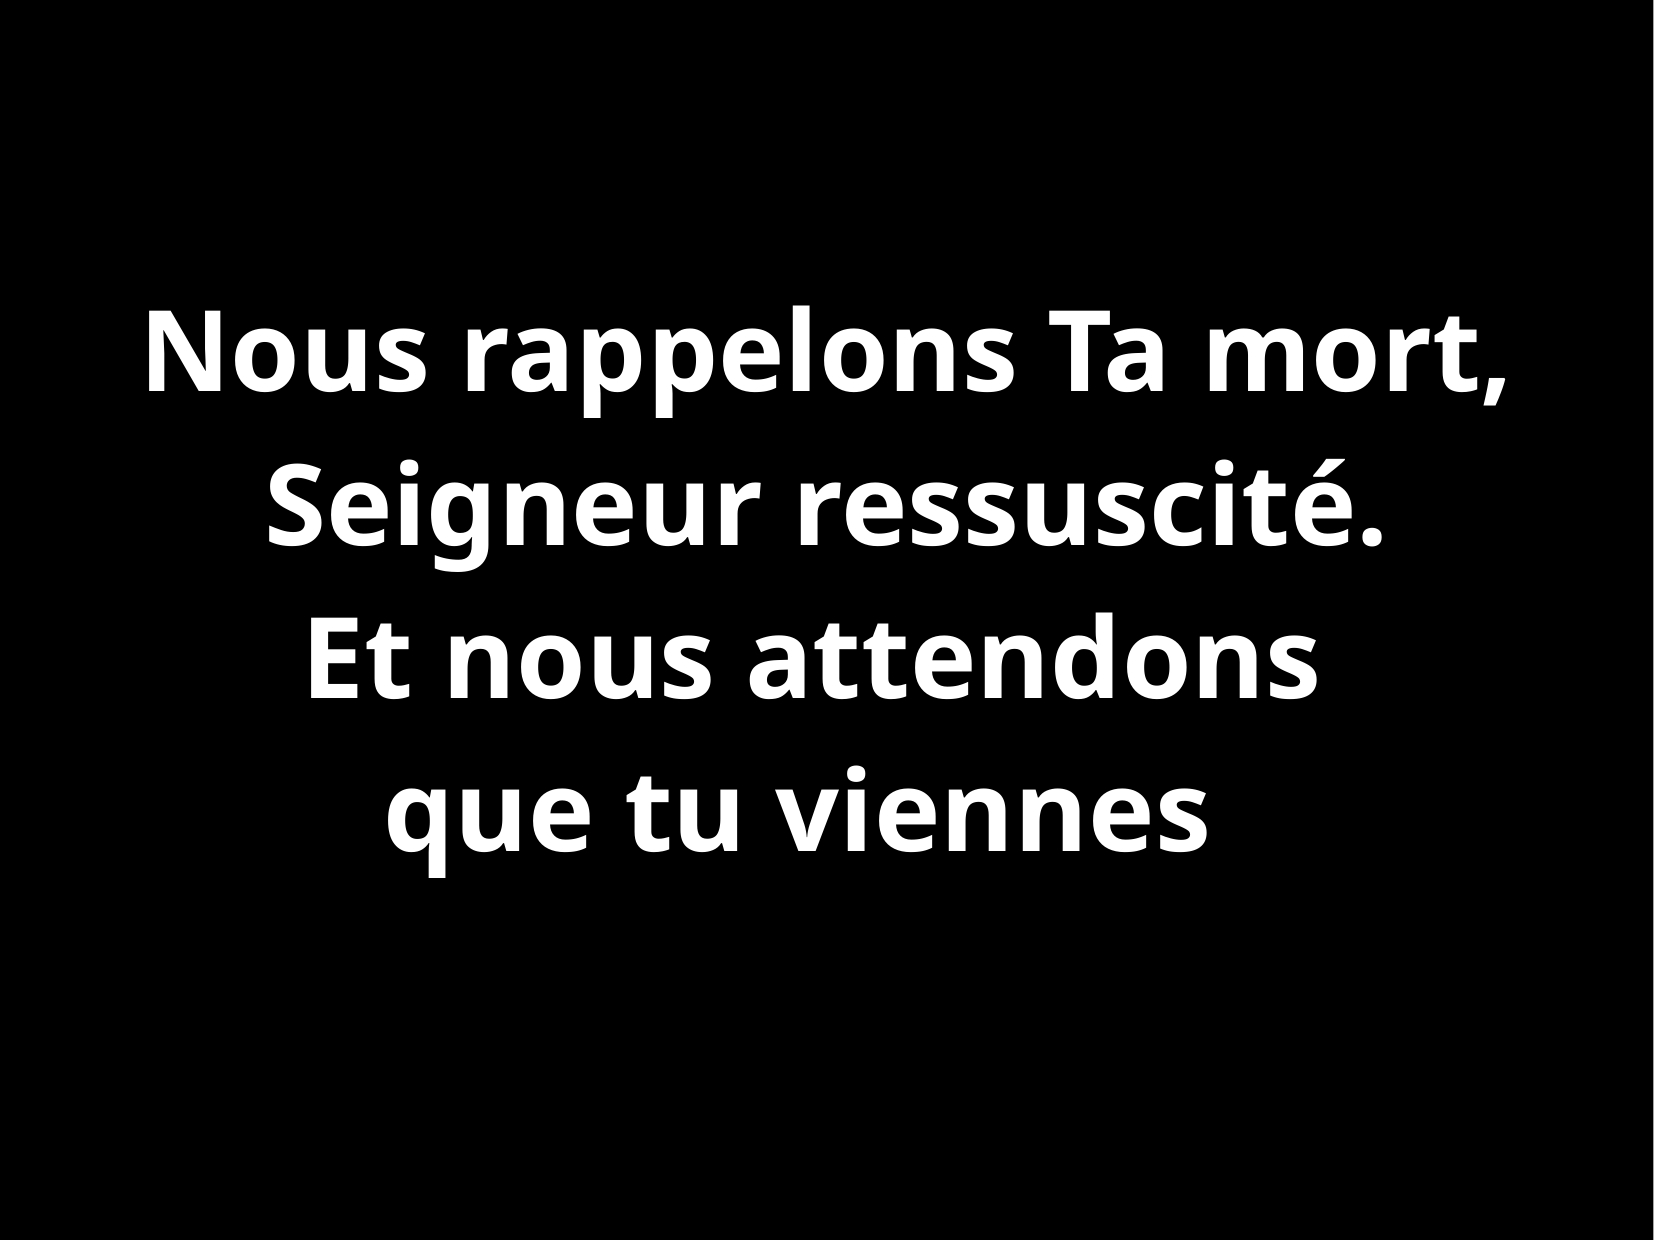

# Nous rappelons Ta mort, Seigneur ressuscité.
Et nous attendons
que tu viennes